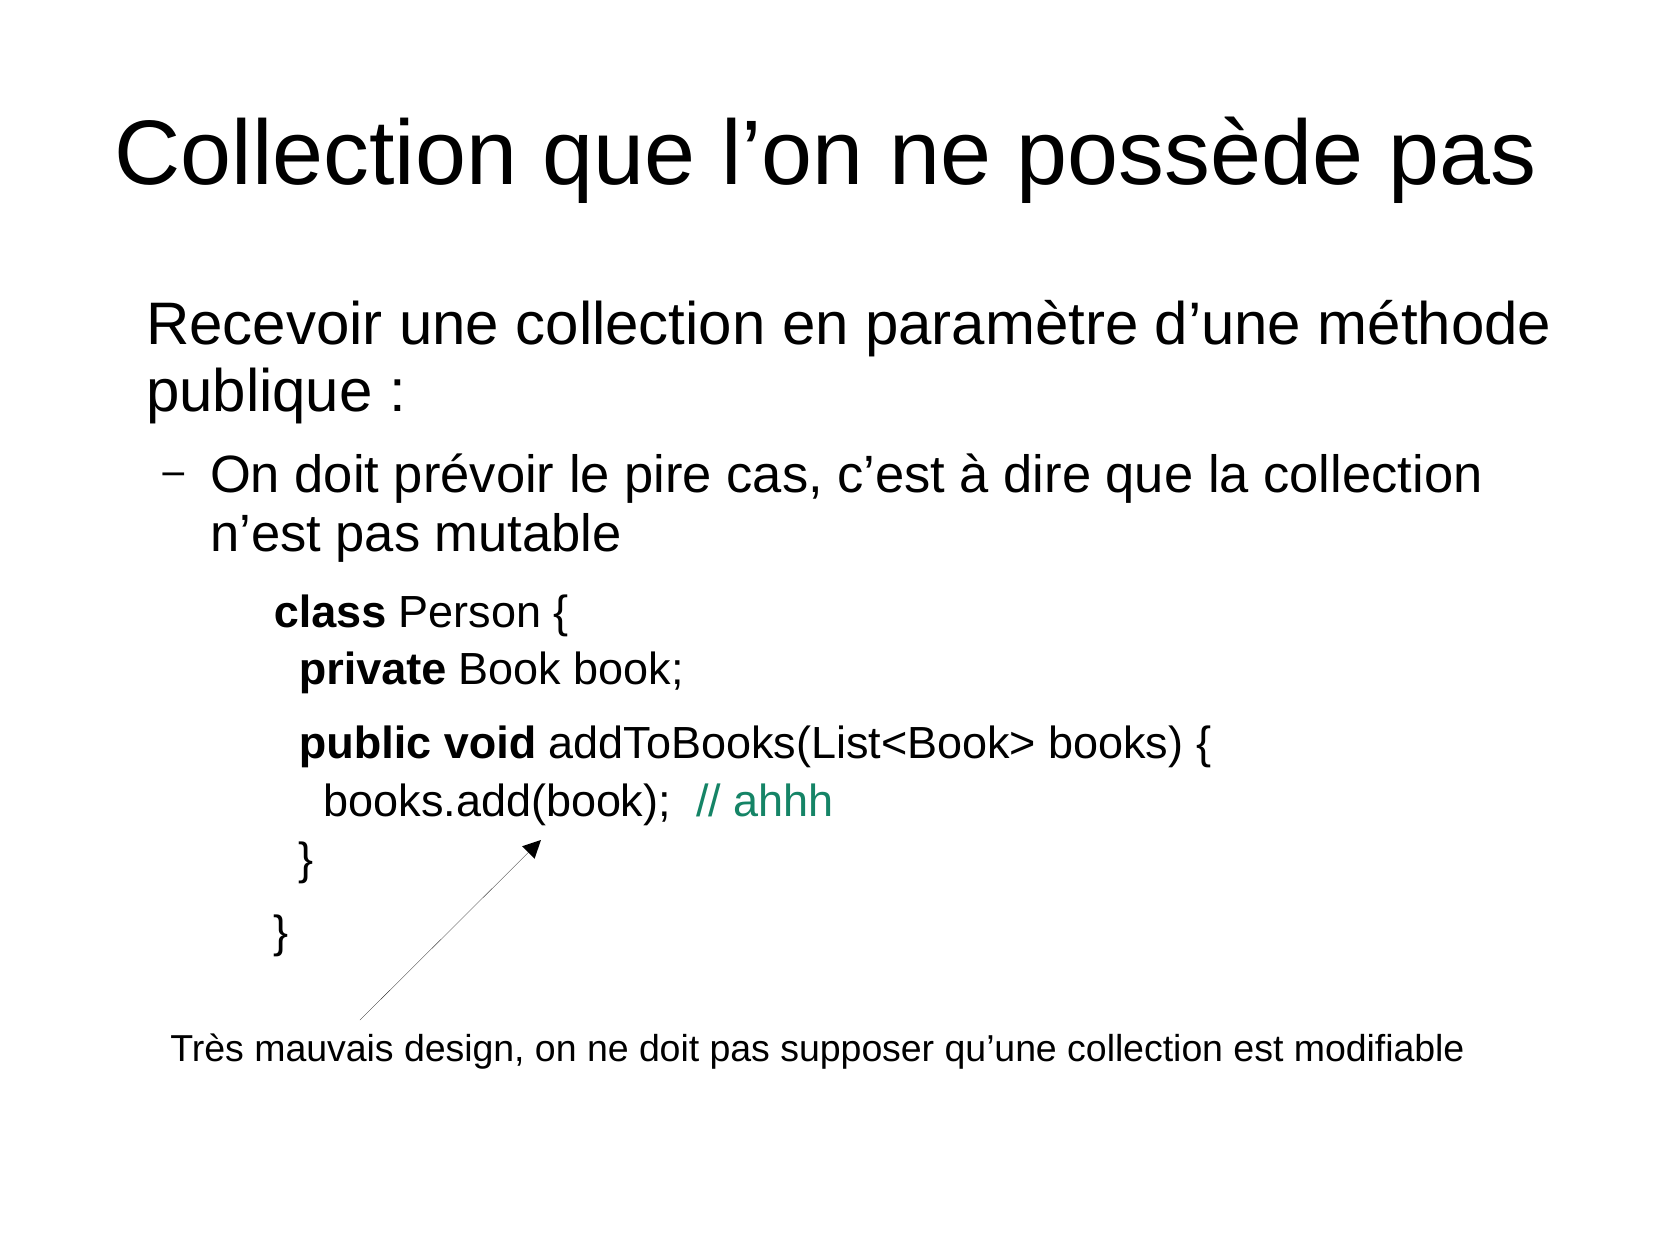

# Collection que l’on ne possède pas
Recevoir une collection en paramètre d’une méthode publique :
On doit prévoir le pire cas, c’est à dire que la collection n’est pas mutable
class Person {
 private Book book;
 public void addToBooks(List<Book> books) {
 books.add(book); // ahhh
 }
}
Très mauvais design, on ne doit pas supposer qu’une collection est modifiable